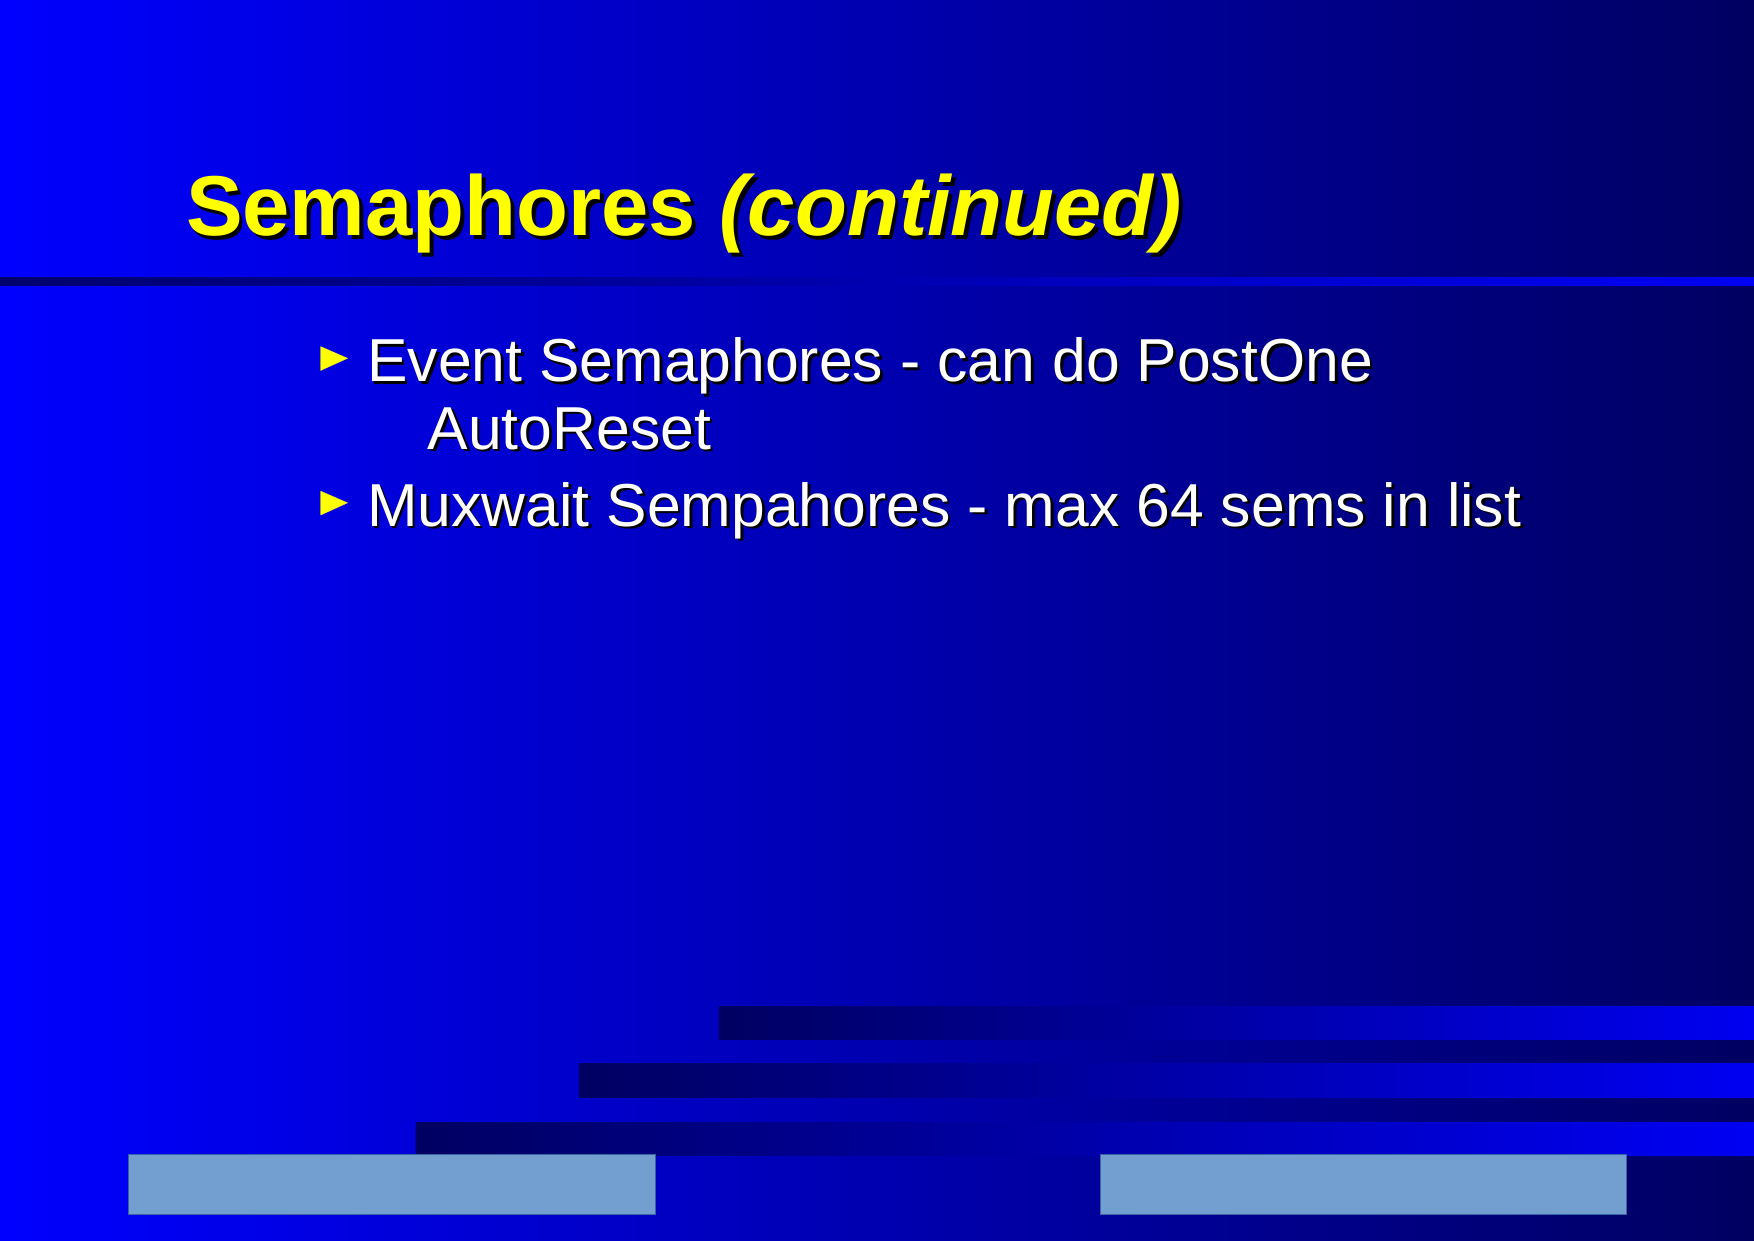

Semaphores (continued)
Event Semaphores - can do PostOne AutoReset
Muxwait Sempahores - max 64 sems in list